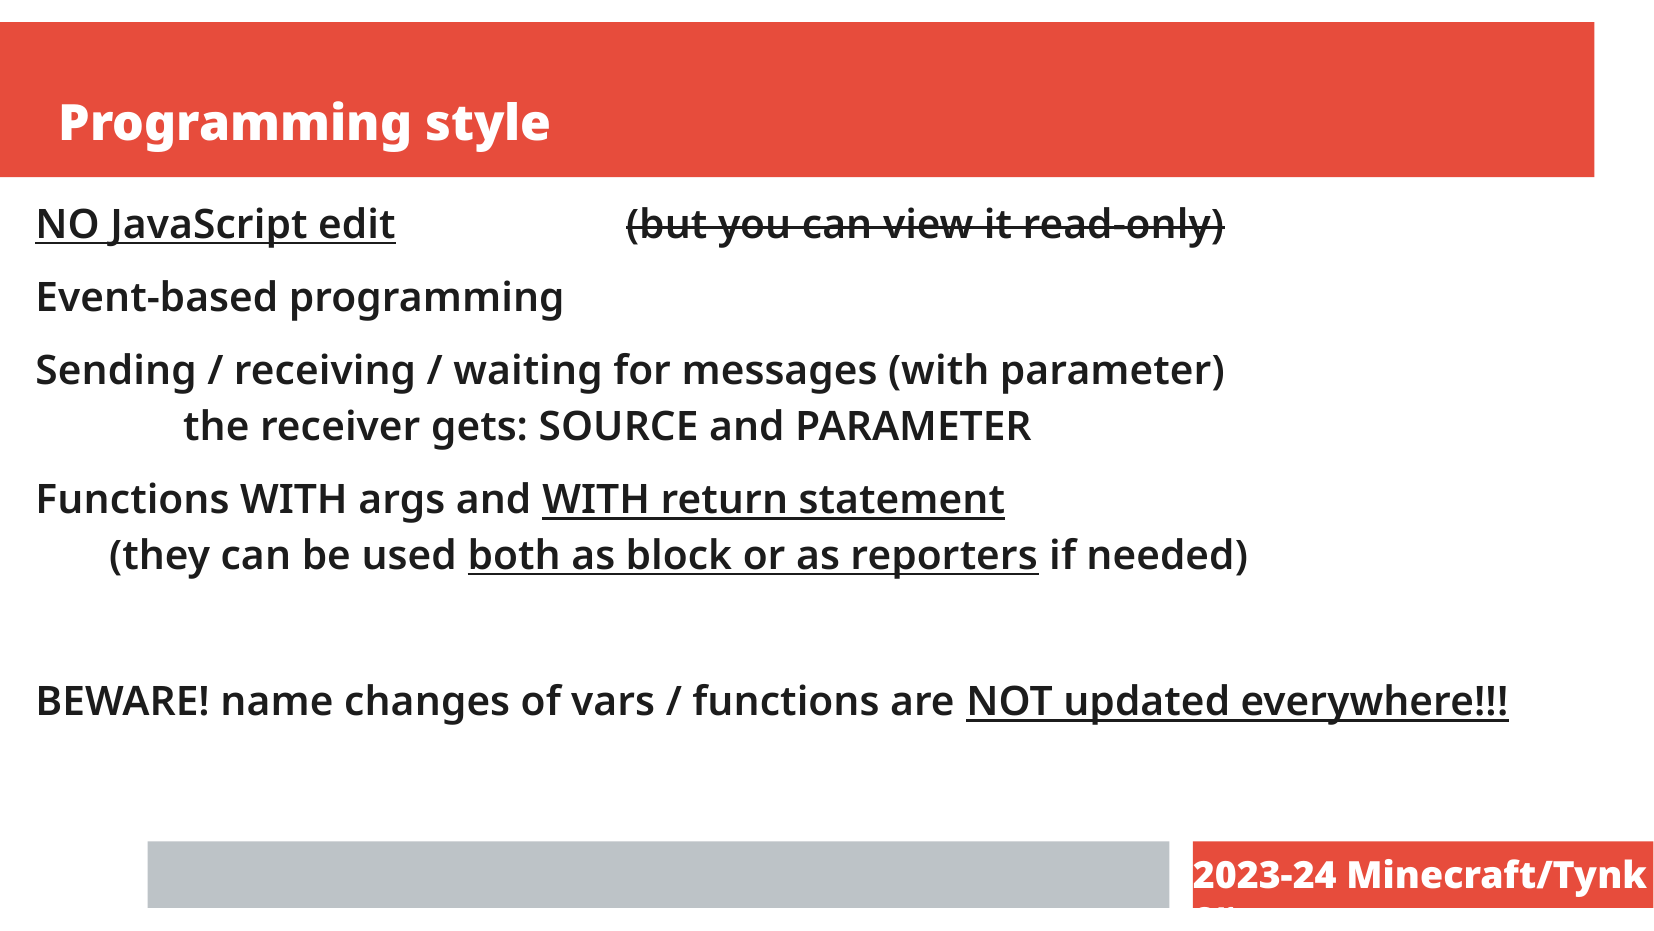

# Programming style
NO JavaScript edit				(but you can view it read-only)
Event-based programming
Sending / receiving / waiting for messages (with parameter)
 		the receiver gets: SOURCE and PARAMETER
Functions WITH args and WITH return statement
	(they can be used both as block or as reporters if needed)
BEWARE! name changes of vars / functions are NOT updated everywhere!!!
2023-24 Minecraft/Tynker